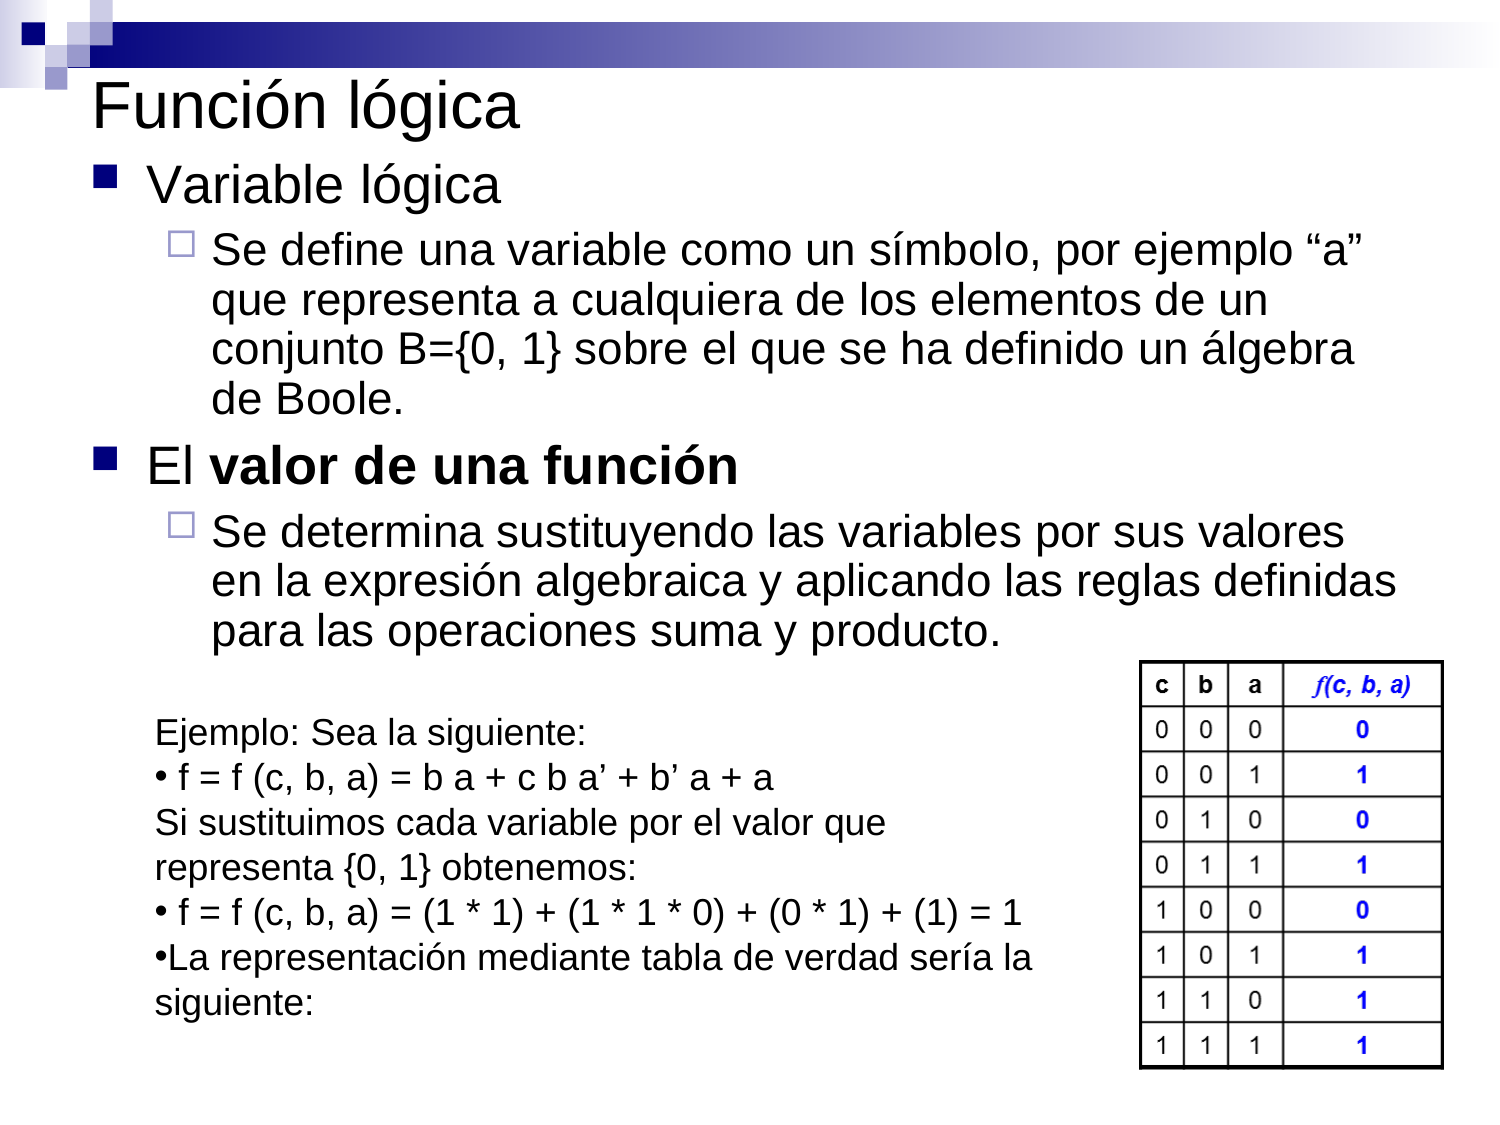

# Función lógica
Variable lógica
Se define una variable como un símbolo, por ejemplo “a” que representa a cualquiera de los elementos de un conjunto B={0, 1} sobre el que se ha definido un álgebra de Boole.
El valor de una función
Se determina sustituyendo las variables por sus valores en la expresión algebraica y aplicando las reglas definidas para las operaciones suma y producto.
Ejemplo: Sea la siguiente:
 f = f (c, b, a) = b a + c b a’ + b’ a + a
Si sustituimos cada variable por el valor que representa {0, 1} obtenemos:
 f = f (c, b, a) = (1 * 1) + (1 * 1 * 0) + (0 * 1) + (1) = 1
La representación mediante tabla de verdad sería la siguiente: